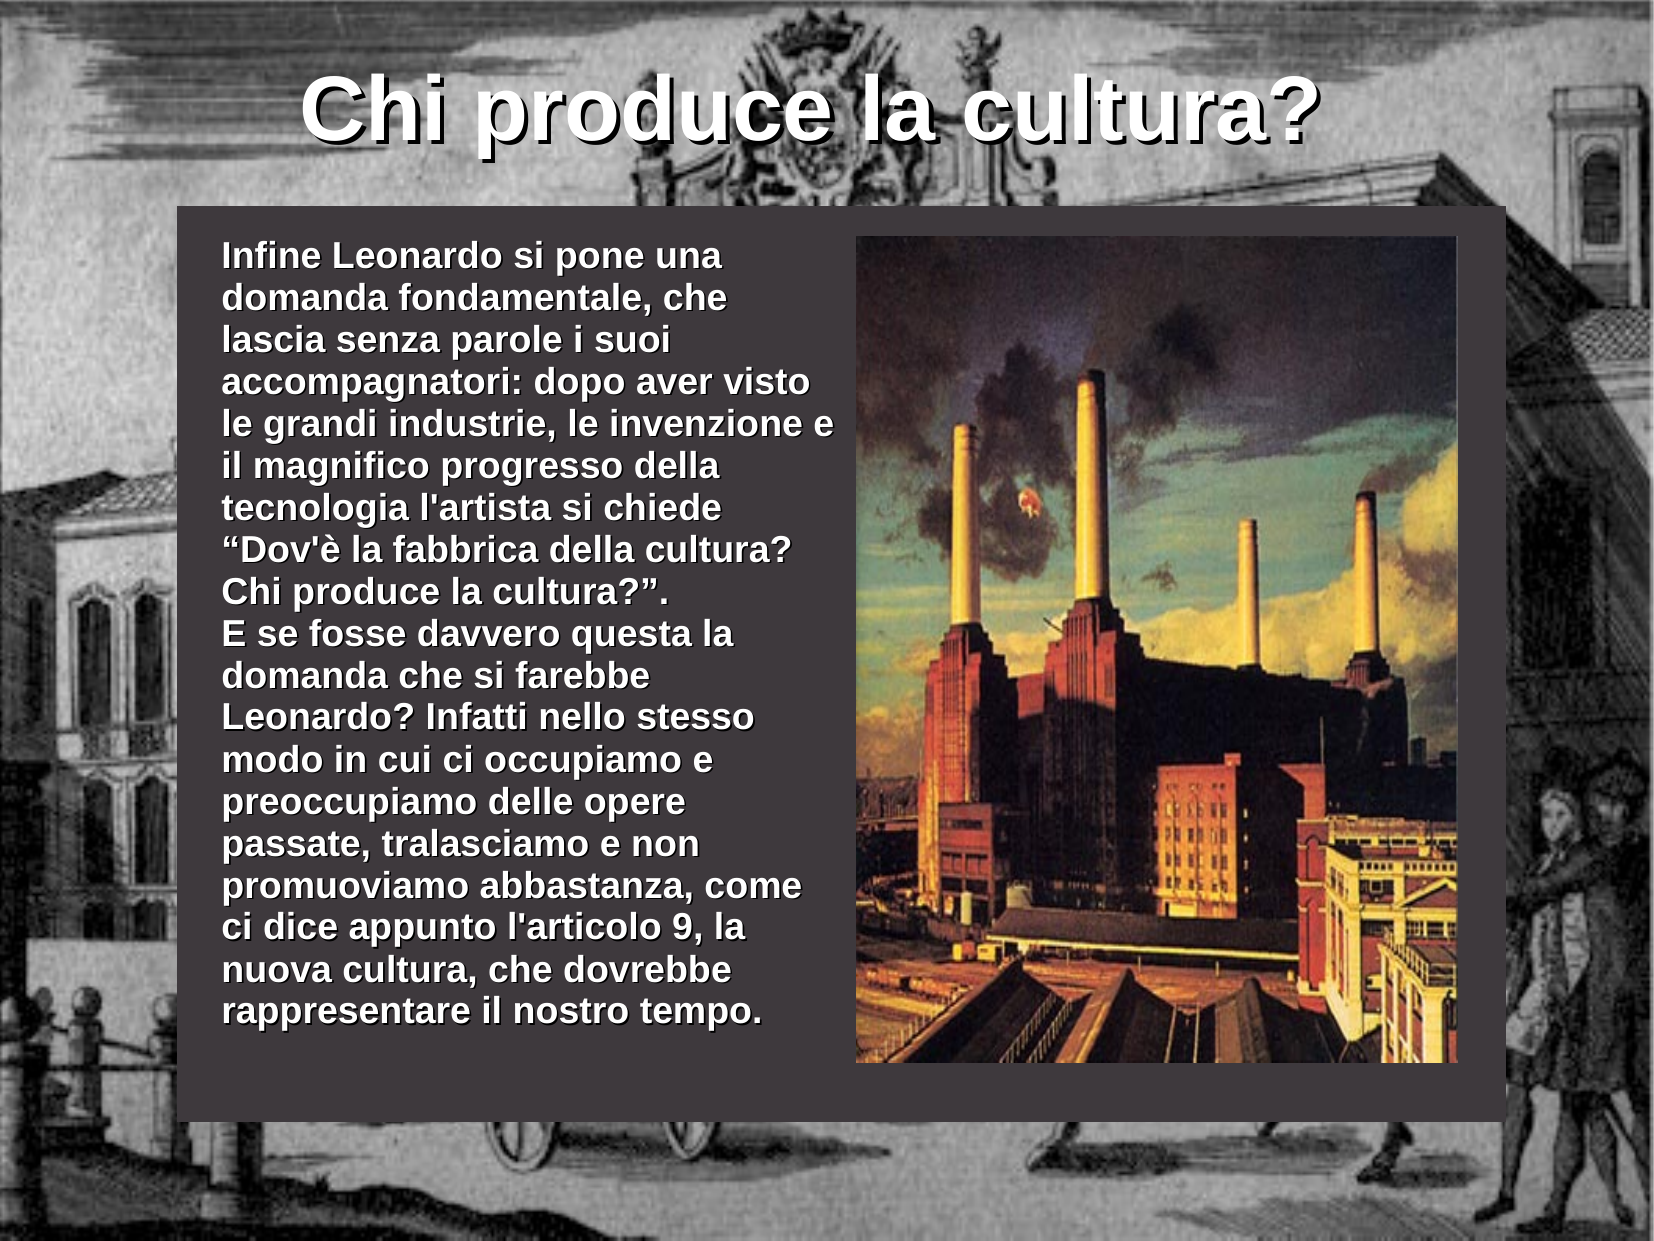

# Chi produce la cultura?
Infine Leonardo si pone una domanda fondamentale, che lascia senza parole i suoi accompagnatori: dopo aver visto le grandi industrie, le invenzione e il magnifico progresso della tecnologia l'artista si chiede “Dov'è la fabbrica della cultura? Chi produce la cultura?”.
E se fosse davvero questa la domanda che si farebbe Leonardo? Infatti nello stesso modo in cui ci occupiamo e preoccupiamo delle opere passate, tralasciamo e non promuoviamo abbastanza, come ci dice appunto l'articolo 9, la nuova cultura, che dovrebbe rappresentare il nostro tempo.